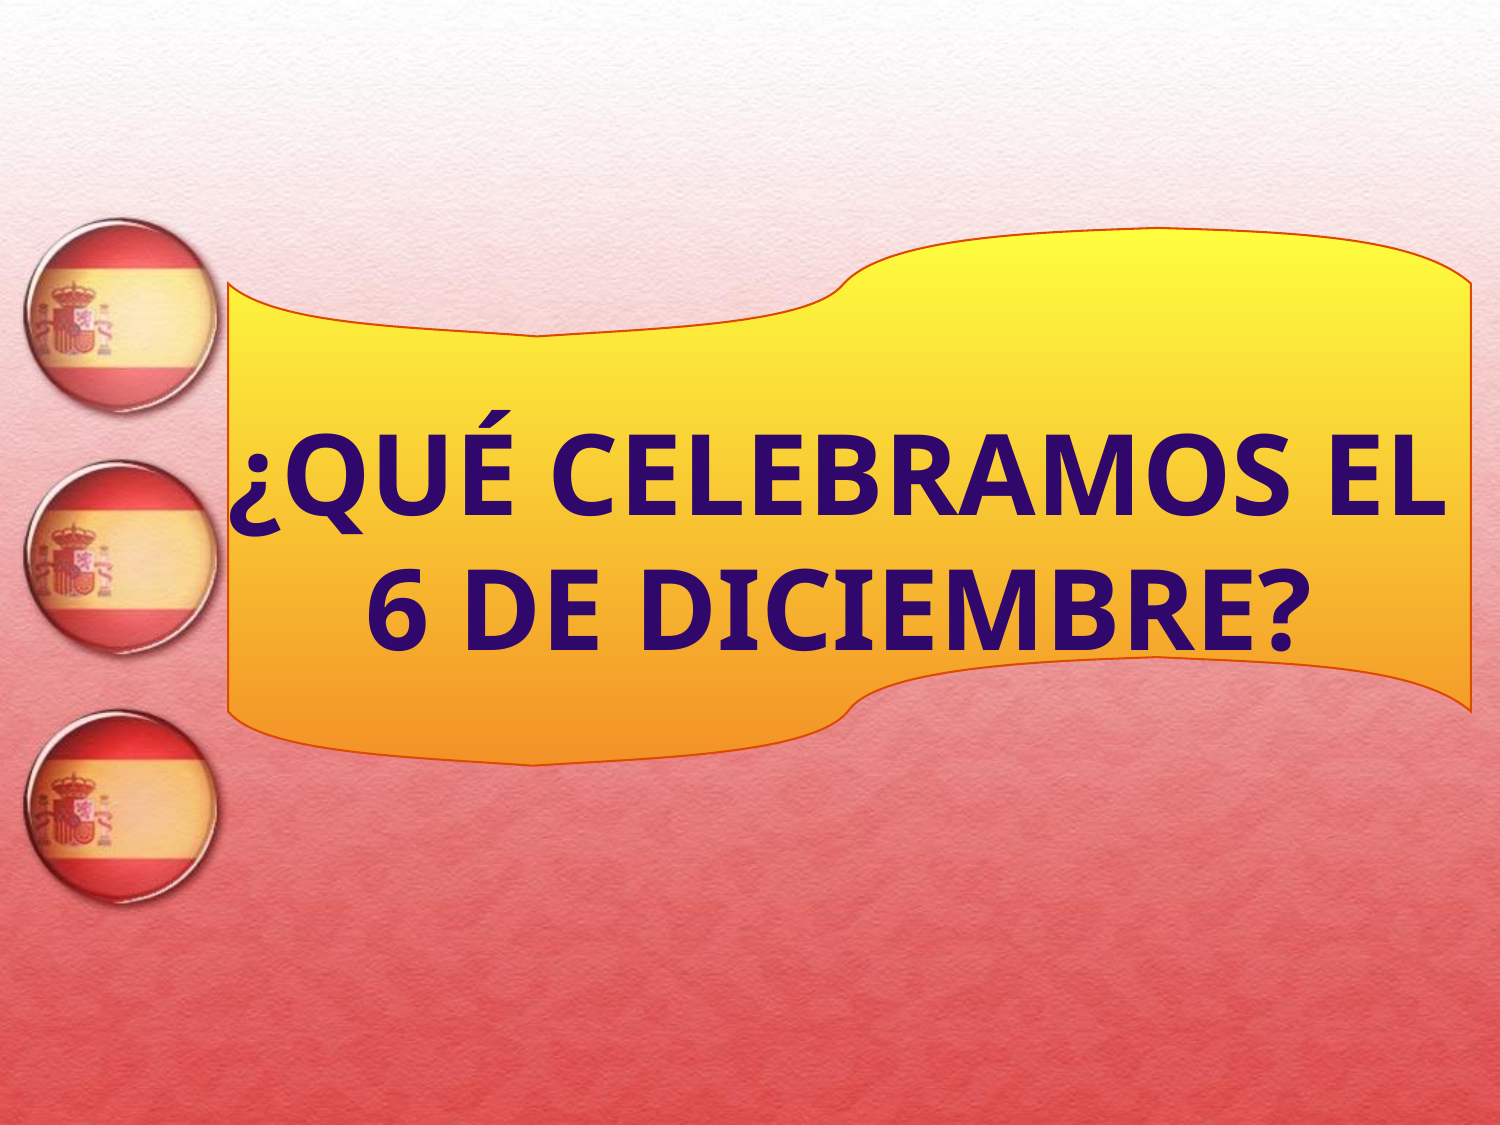

¿QUÉ CELEBRAMOS EL 6 DE DICIEMBRE?
3